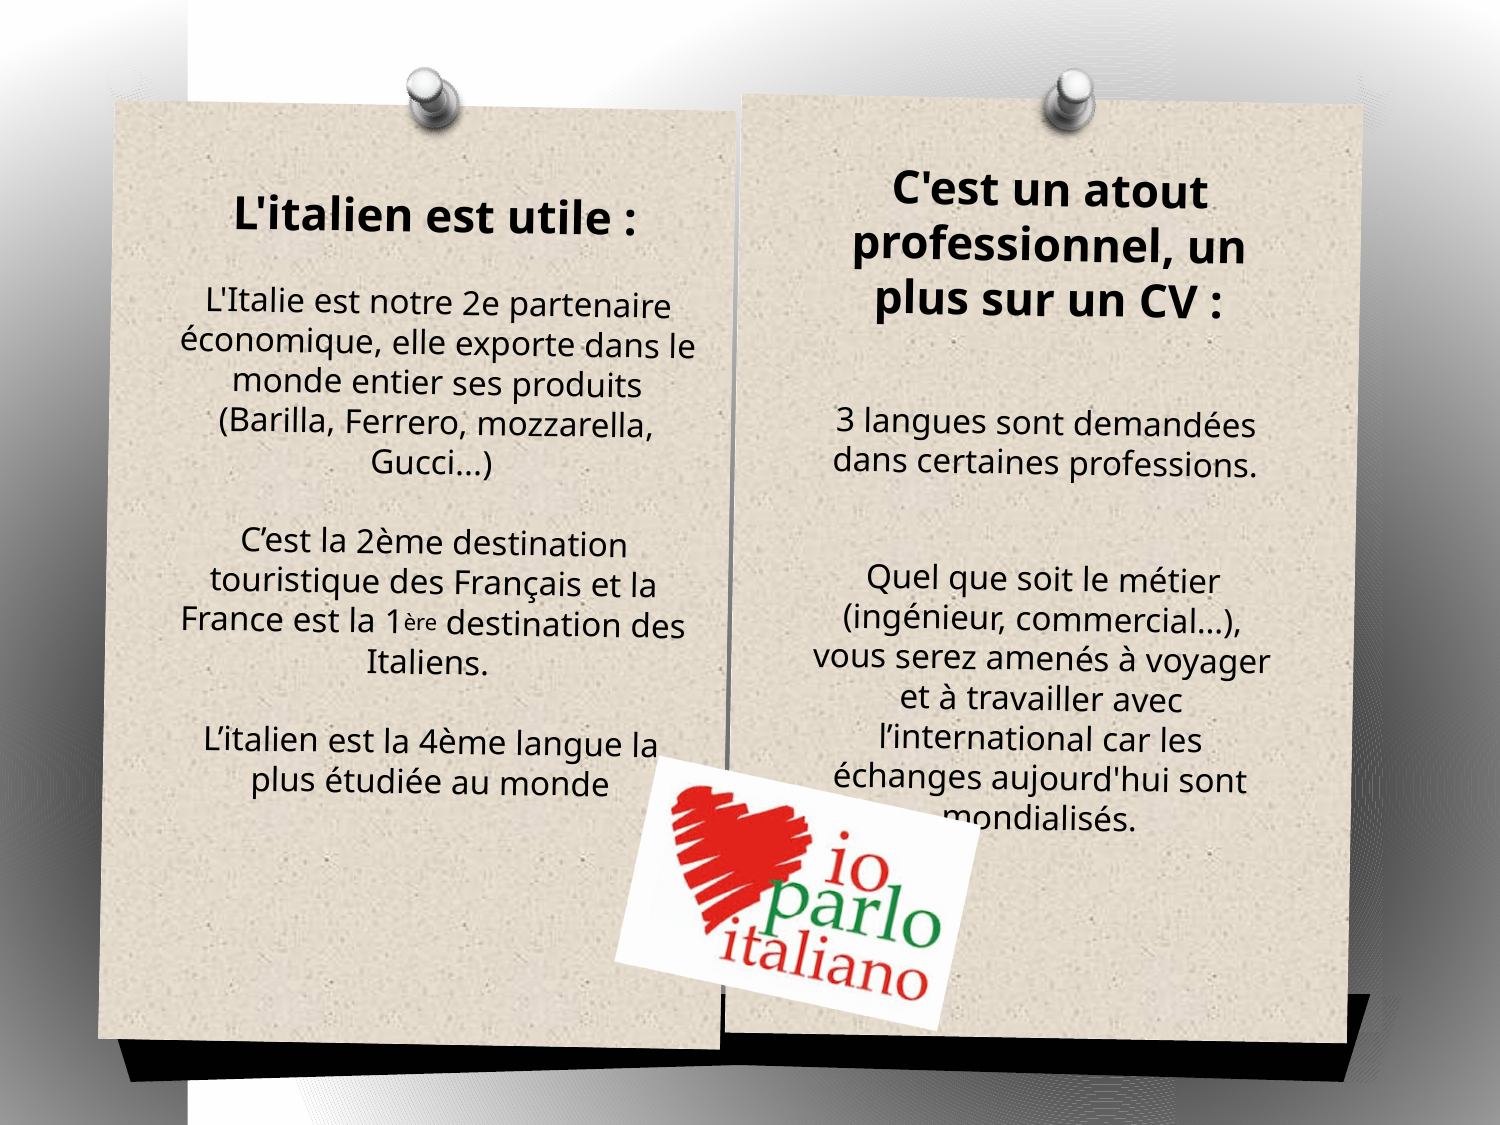

C'est un atout professionnel, un plus sur un CV :
3 langues sont demandées dans certaines professions.
Quel que soit le métier (ingénieur, commercial…), vous serez amenés à voyager et à travailler avec l’international car les échanges aujourd'hui sont mondialisés.
# L'italien est utile : L'Italie est notre 2e partenaire économique, elle exporte dans le monde entier ses produits (Barilla, Ferrero, mozzarella, Gucci...) C’est la 2ème destination touristique des Français et la France est la 1ère destination des Italiens. L’italien est la 4ème langue la plus étudiée au monde